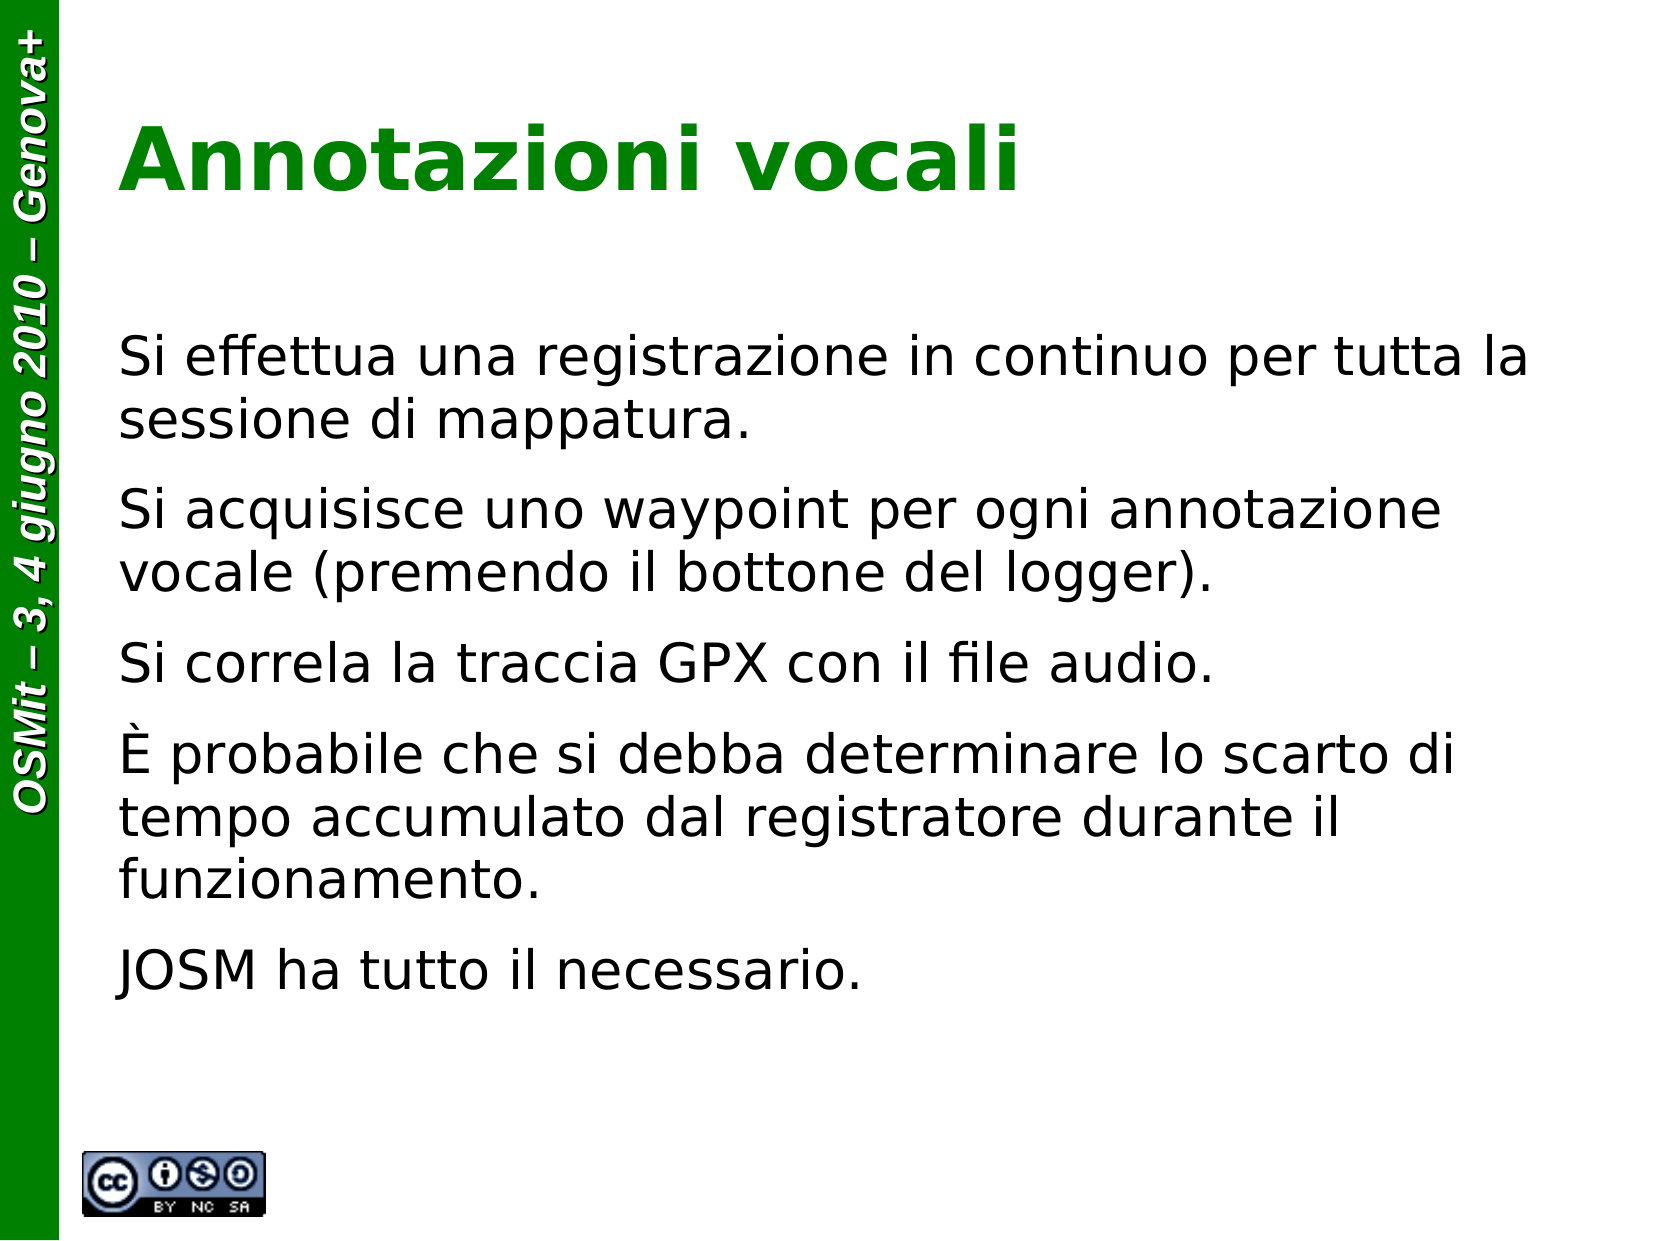

# Annotazioni vocali
Si effettua una registrazione in continuo per tutta la sessione di mappatura.
Si acquisisce uno waypoint per ogni annotazione vocale (premendo il bottone del logger).
Si correla la traccia GPX con il file audio.
È probabile che si debba determinare lo scarto di tempo accumulato dal registratore durante il funzionamento.
JOSM ha tutto il necessario.